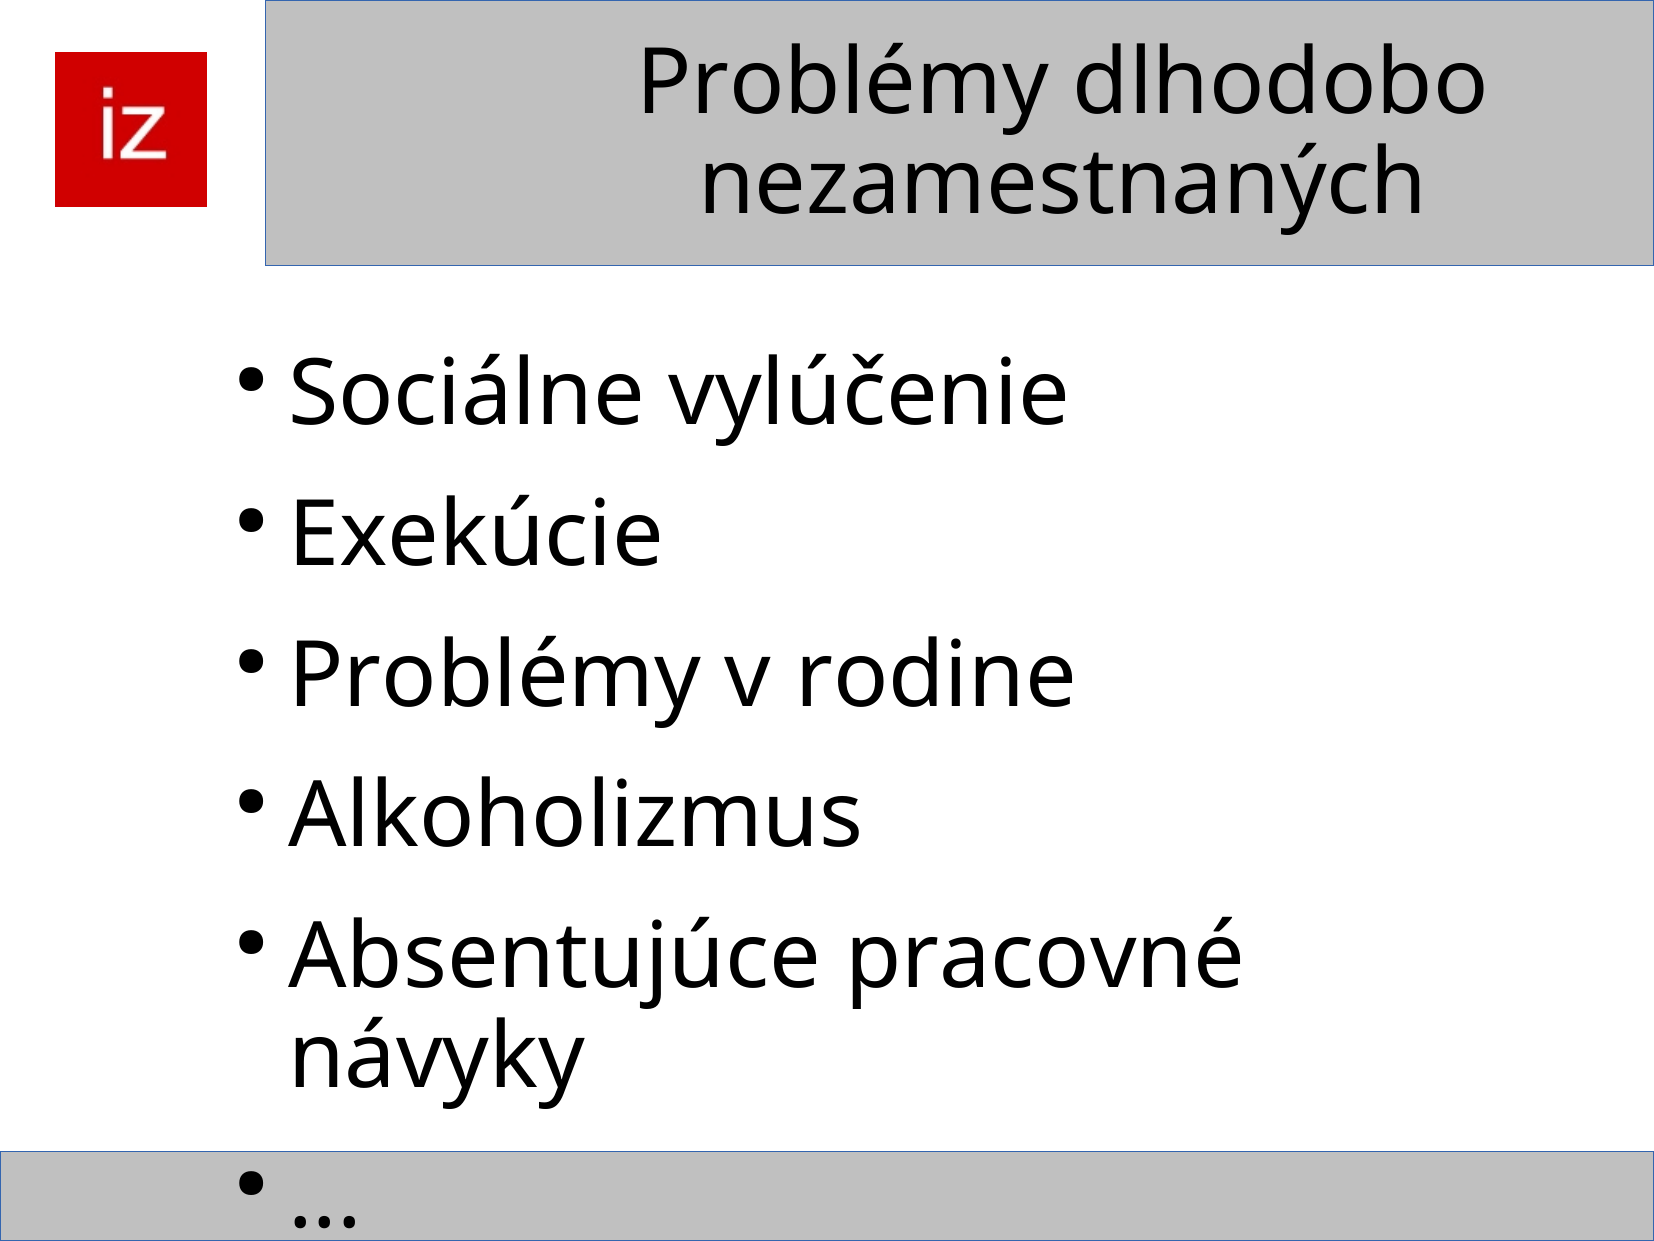

# Problémy dlhodobo nezamestnaných
Sociálne vylúčenie
Exekúcie
Problémy v rodine
Alkoholizmus
Absentujúce pracovné návyky
...